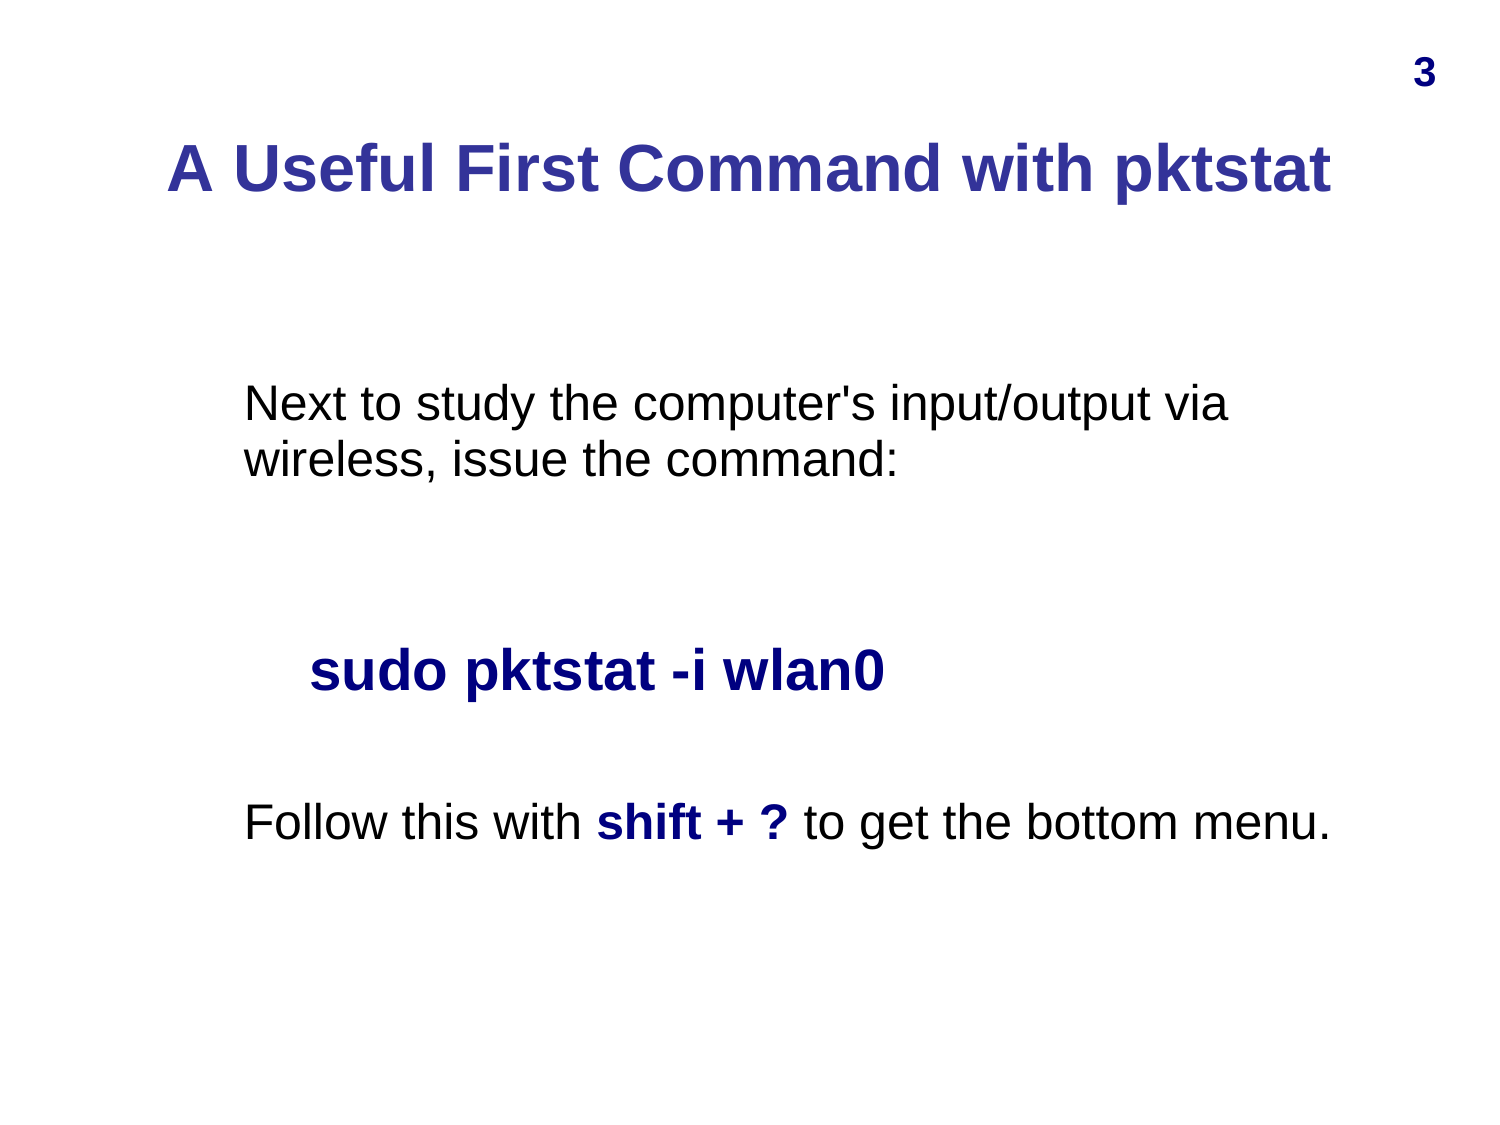

3
A Useful First Command with pktstat
# Next to study the computer's input/output via wireless, issue the command:
sudo pktstat -i wlan0
Follow this with shift + ? to get the bottom menu.